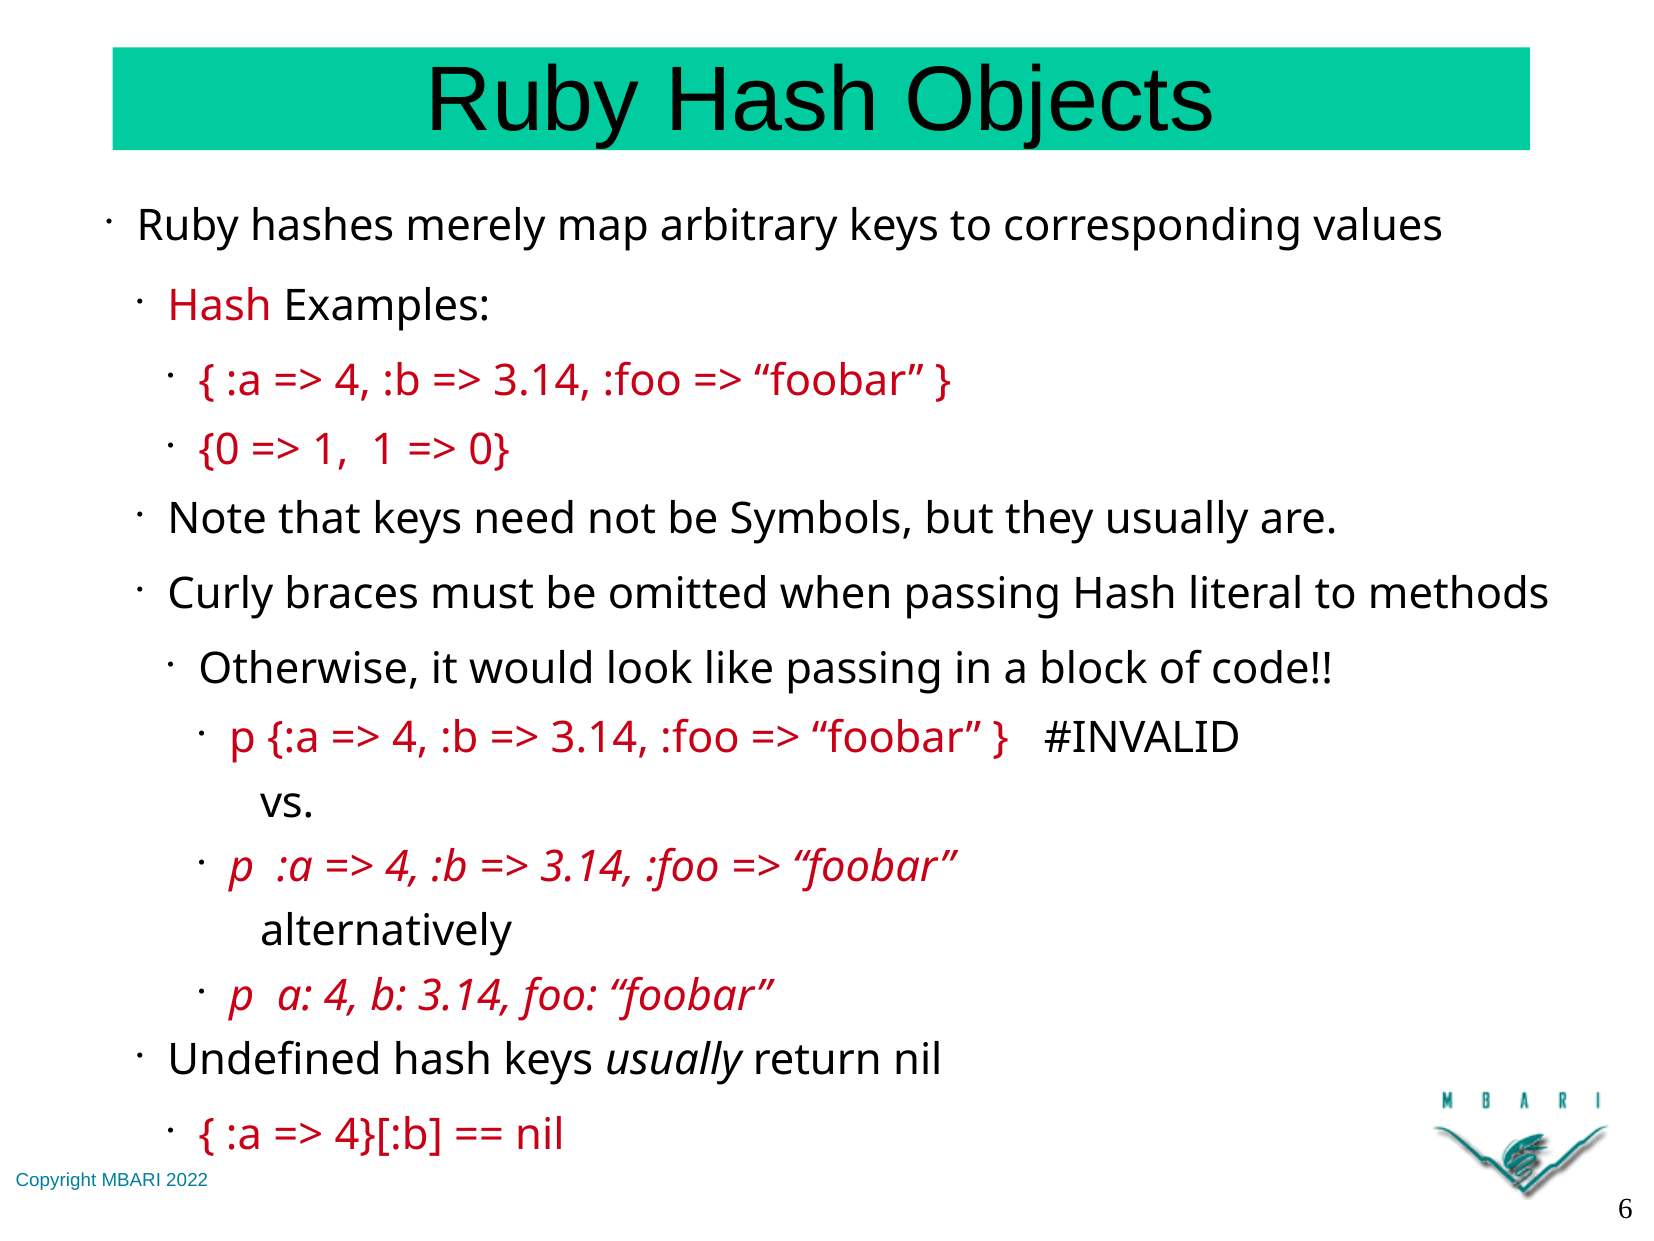

# Ruby Hash Objects
Ruby hashes merely map arbitrary keys to corresponding values
Hash Examples:
{ :a => 4, :b => 3.14, :foo => “foobar” }
{0 => 1, 1 => 0}
Note that keys need not be Symbols, but they usually are.
Curly braces must be omitted when passing Hash literal to methods
Otherwise, it would look like passing in a block of code!!
p {:a => 4, :b => 3.14, :foo => “foobar” } #INVALID
vs.
p :a => 4, :b => 3.14, :foo => “foobar”
alternatively
p a: 4, b: 3.14, foo: “foobar”
Undefined hash keys usually return nil
{ :a => 4}[:b] == nil